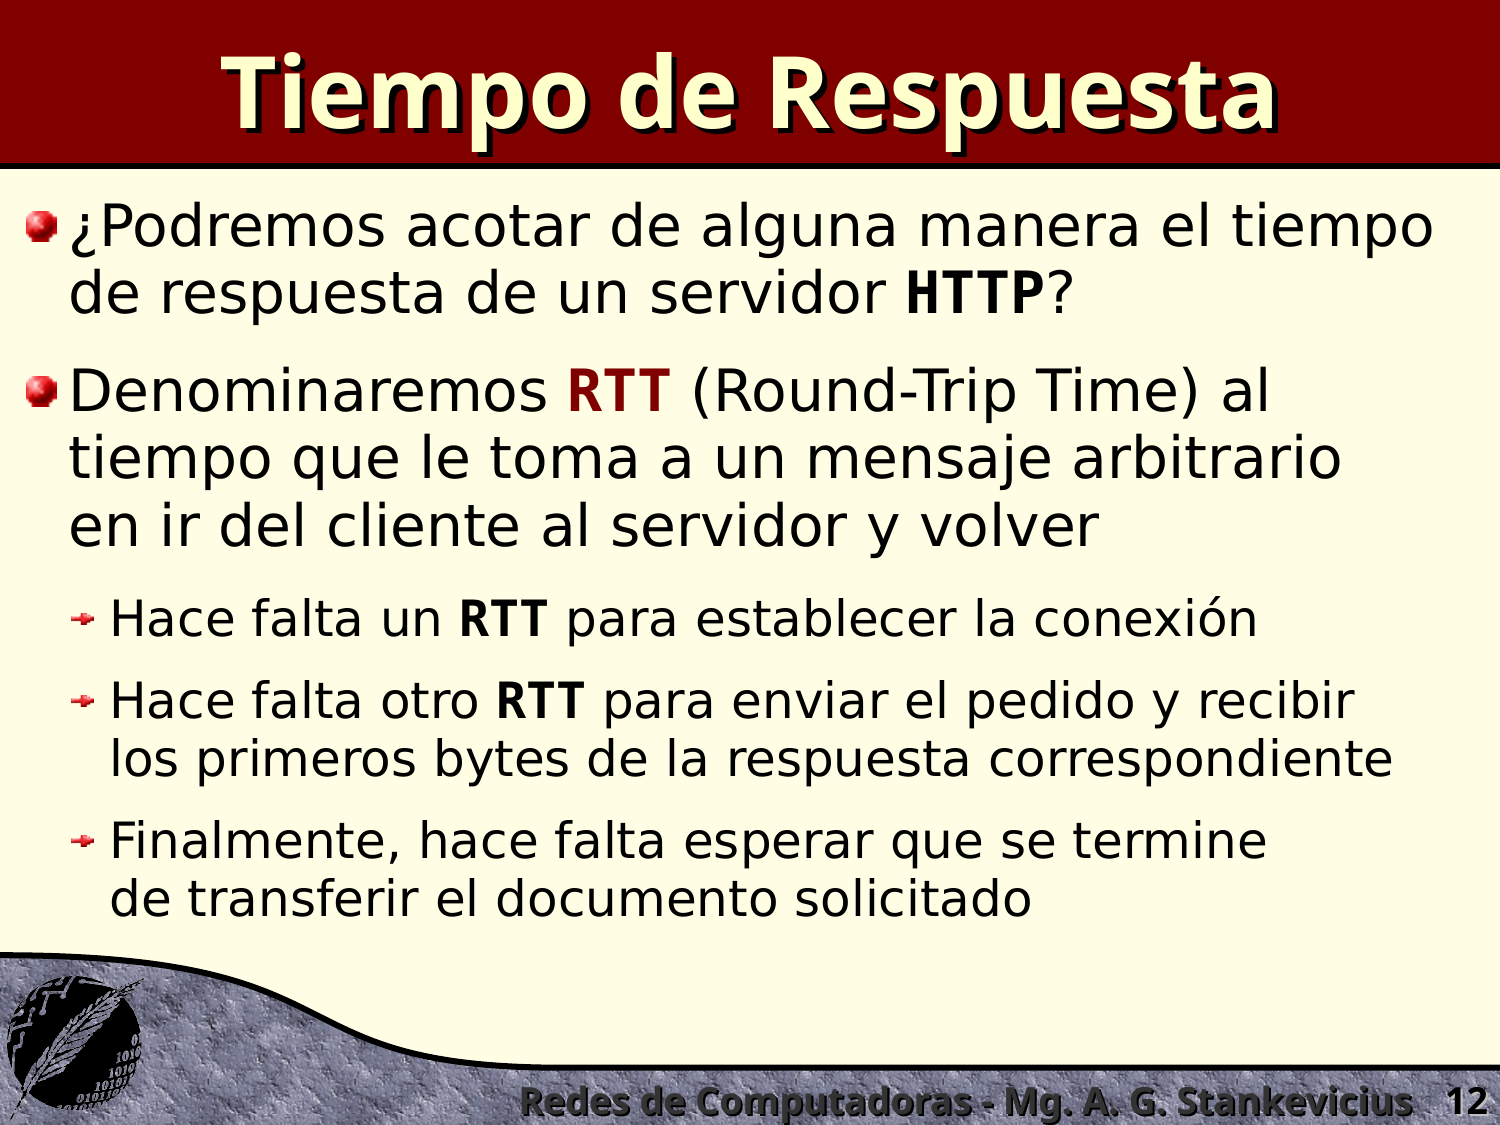

# Tiempo de Respuesta
¿Podremos acotar de alguna manera el tiempo de respuesta de un servidor HTTP?
Denominaremos RTT (Round-Trip Time) al tiempo que le toma a un mensaje arbitrario
en ir del cliente al servidor y volver
Hace falta un RTT para establecer la conexión
Hace falta otro RTT para enviar el pedido y recibir
los primeros bytes de la respuesta correspondiente
Finalmente, hace falta esperar que se termine
de transferir el documento solicitado
12